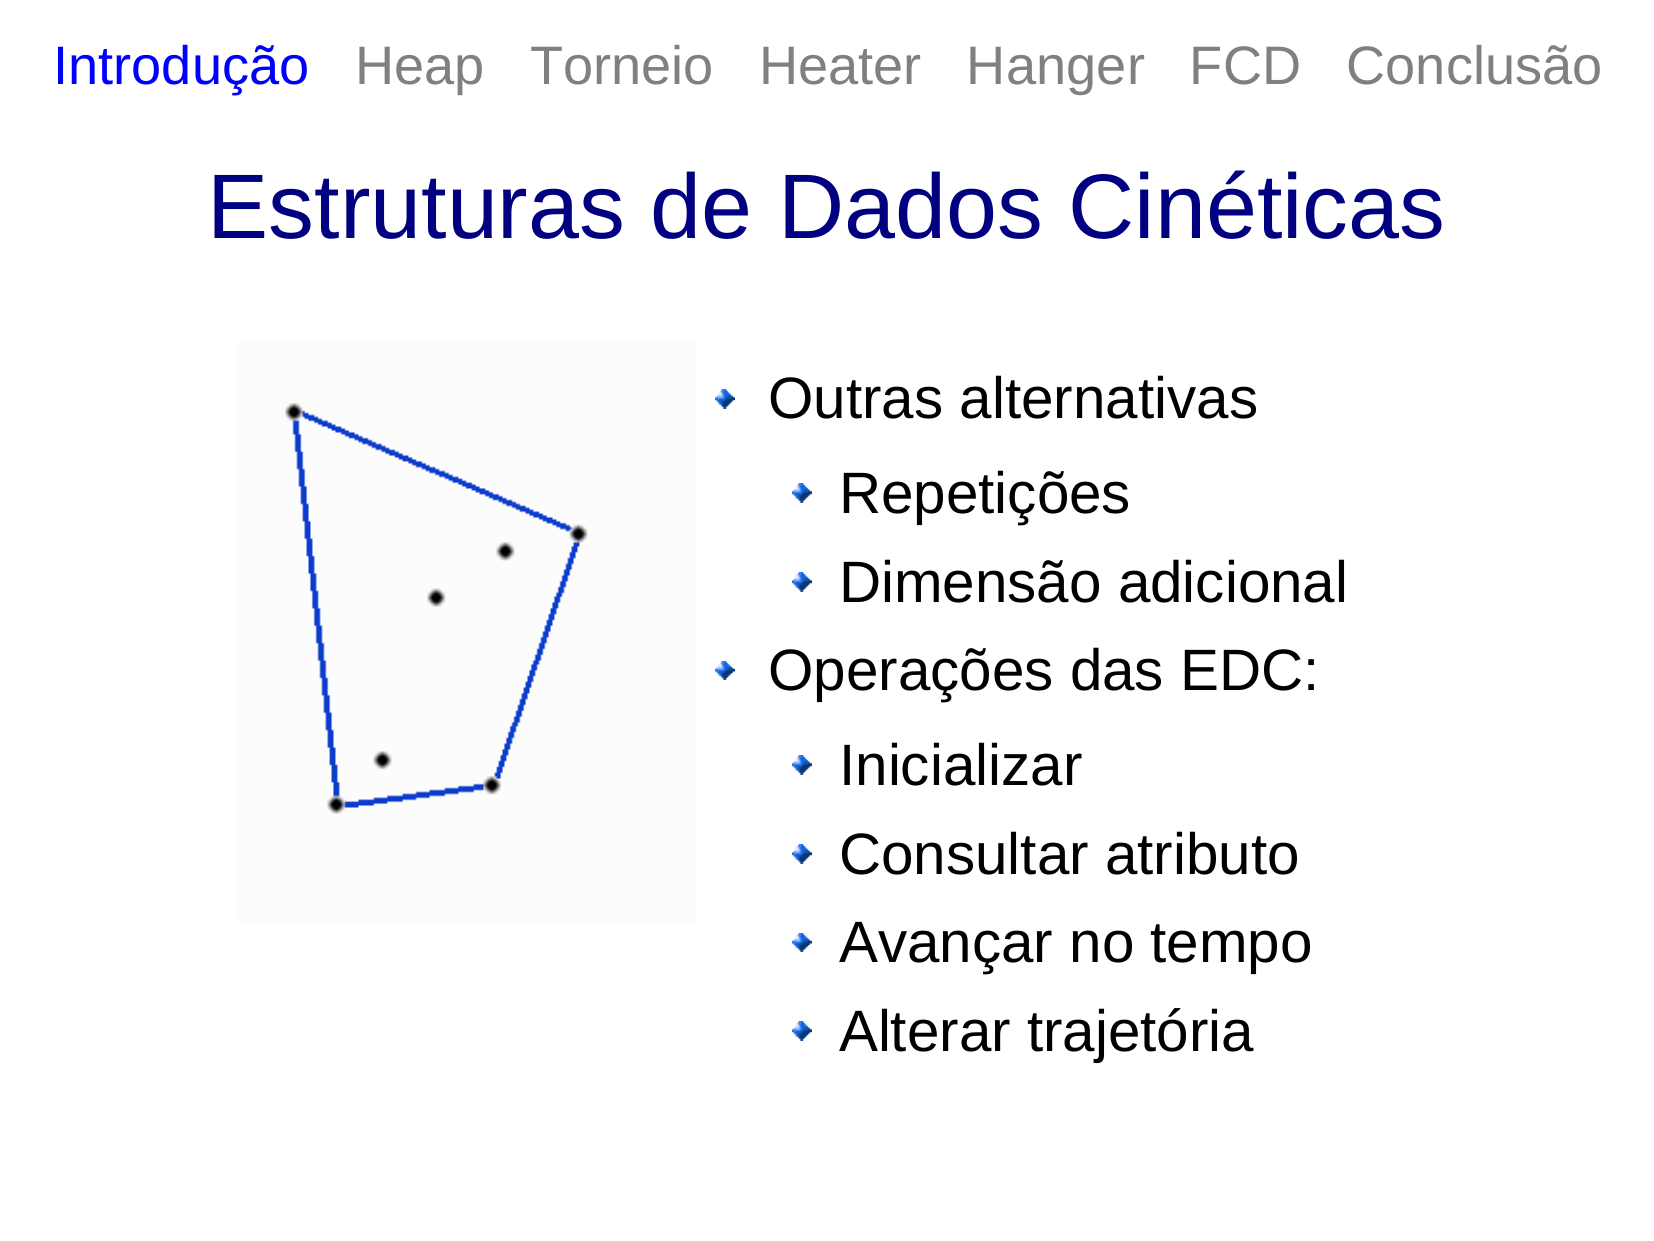

Introdução Heap Torneio Heater Hanger FCD Conclusão
# Estruturas de Dados Cinéticas
Outras alternativas
Repetições
Dimensão adicional
Operações das EDC:
Inicializar
Consultar atributo
Avançar no tempo
Alterar trajetória